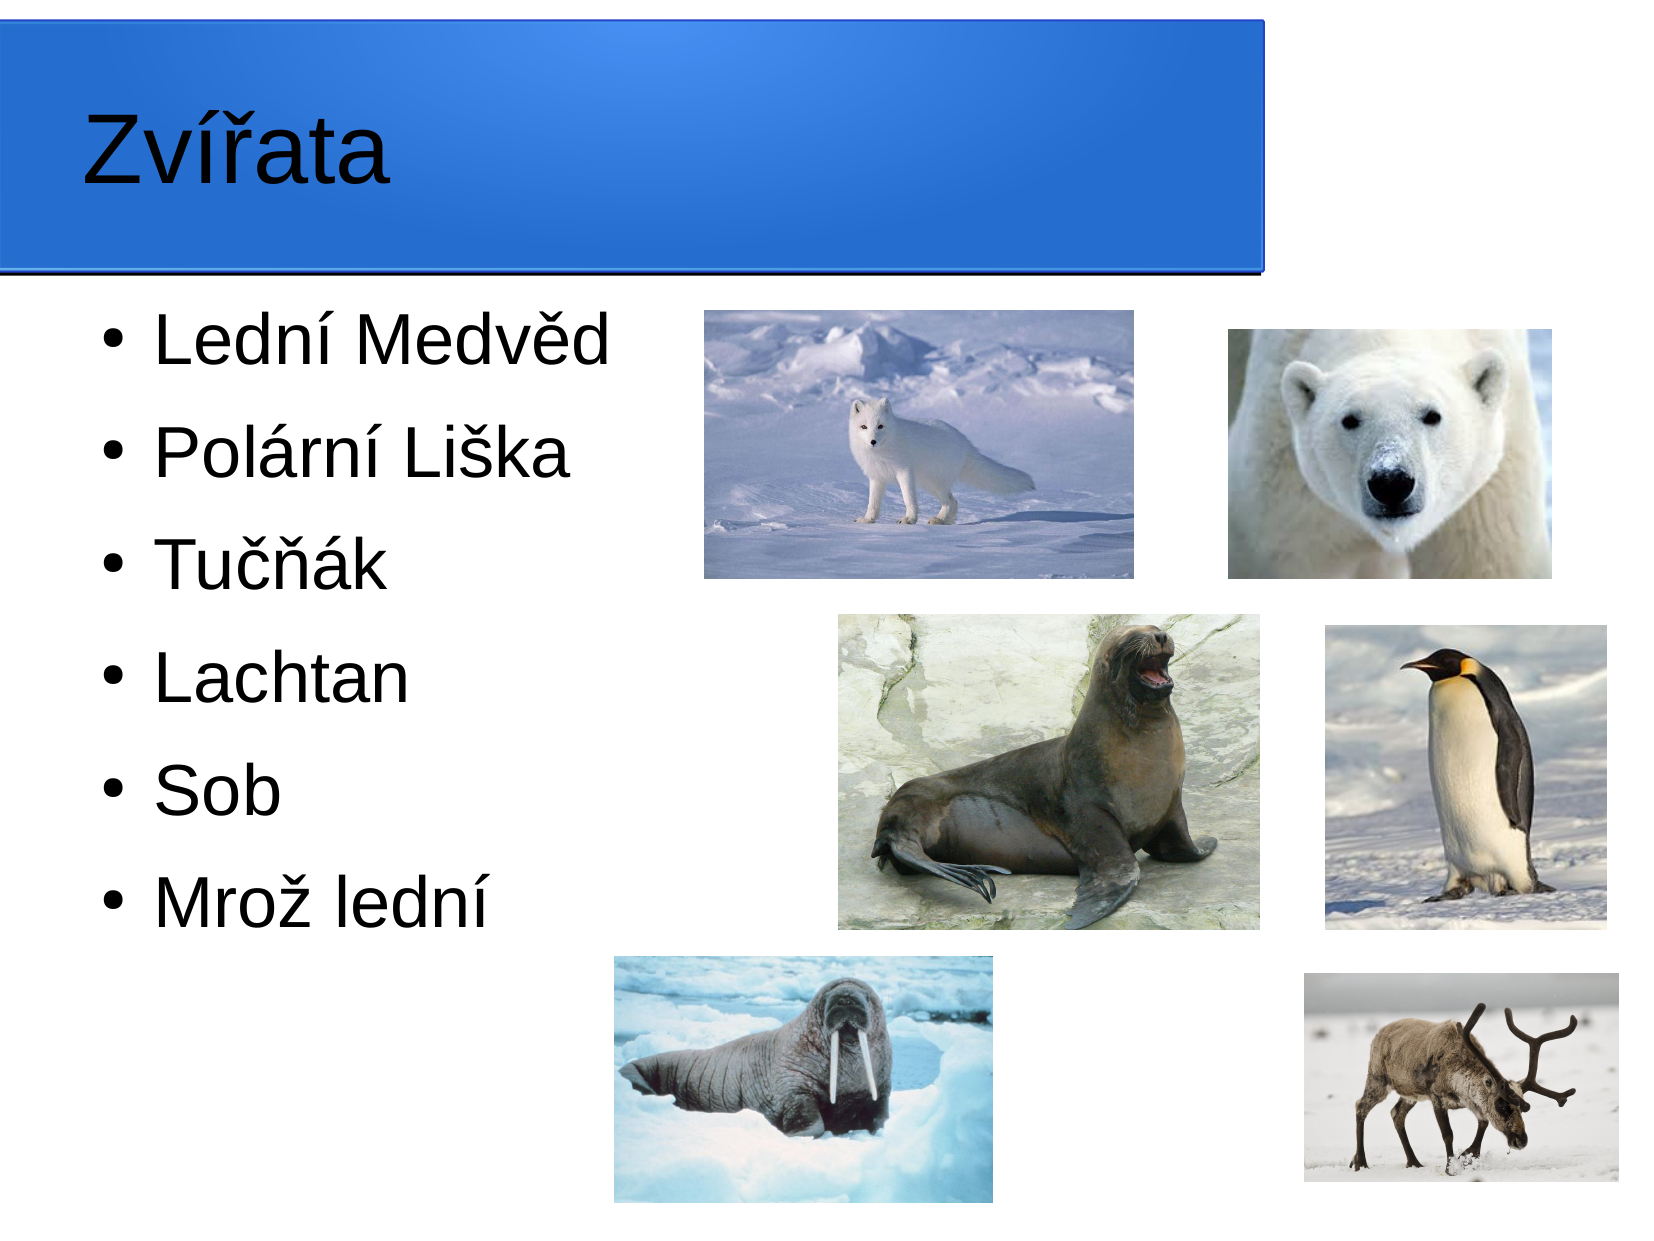

# Zvířata
Lední Medvěd
Polární Liška
Tučňák
Lachtan
Sob
Mrož lední